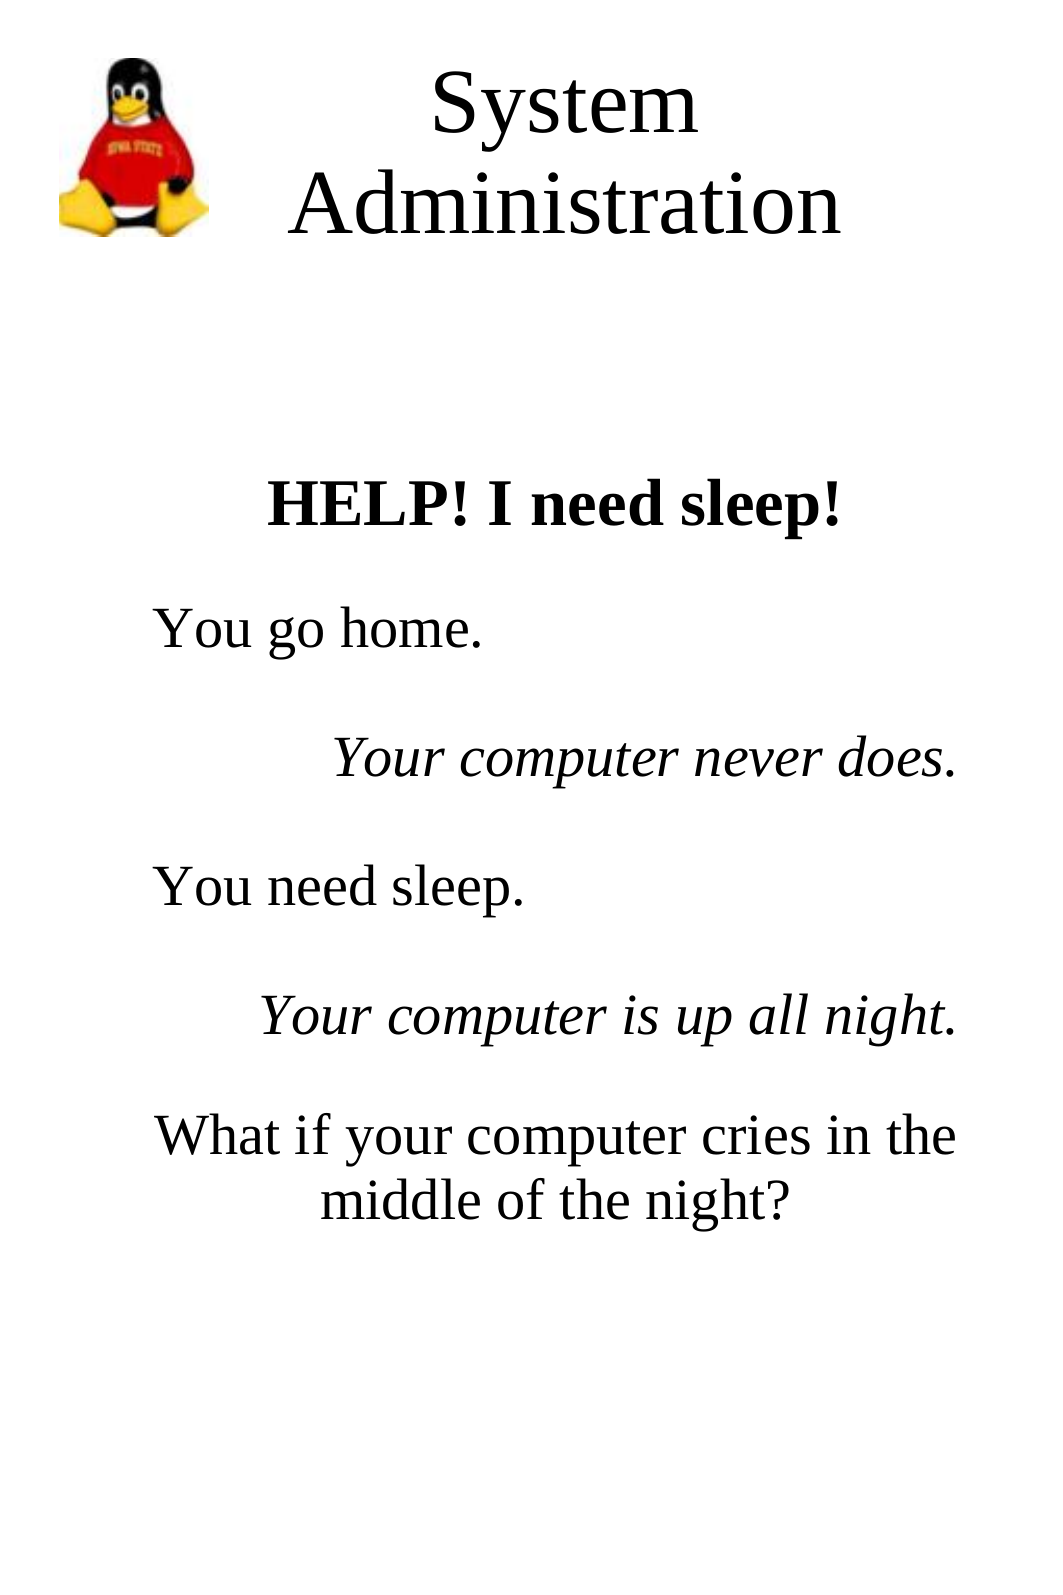

# System Administration
HELP! I need sleep!
You go home.
Your computer never does.
You need sleep.
Your computer is up all night.
What if your computer cries in the middle of the night?